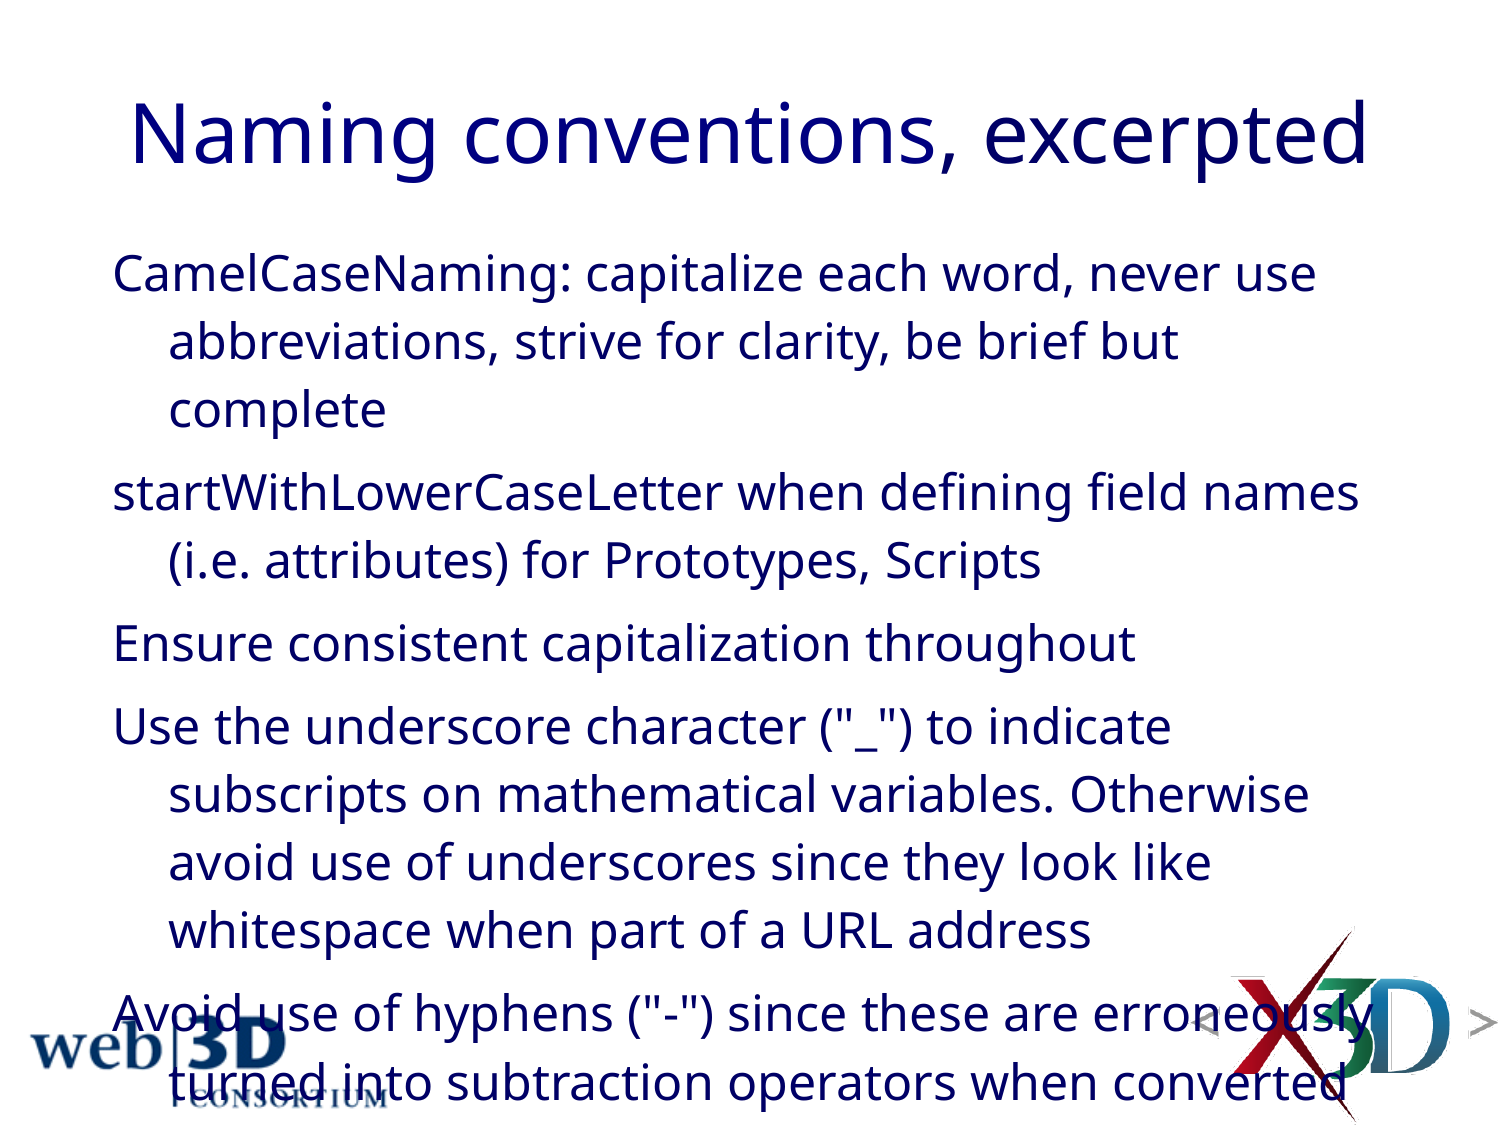

# Naming conventions, excerpted
CamelCaseNaming: capitalize each word, never use abbreviations, strive for clarity, be brief but complete
startWithLowerCaseLetter when defining field names (i.e. attributes) for Prototypes, Scripts
Ensure consistent capitalization throughout
Use the underscore character ("_") to indicate subscripts on mathematical variables. Otherwise avoid use of underscores since they look like whitespace when part of a URL address
Avoid use of hyphens ("-") since these are erroneously turned into subtraction operators when converted into class or variable names